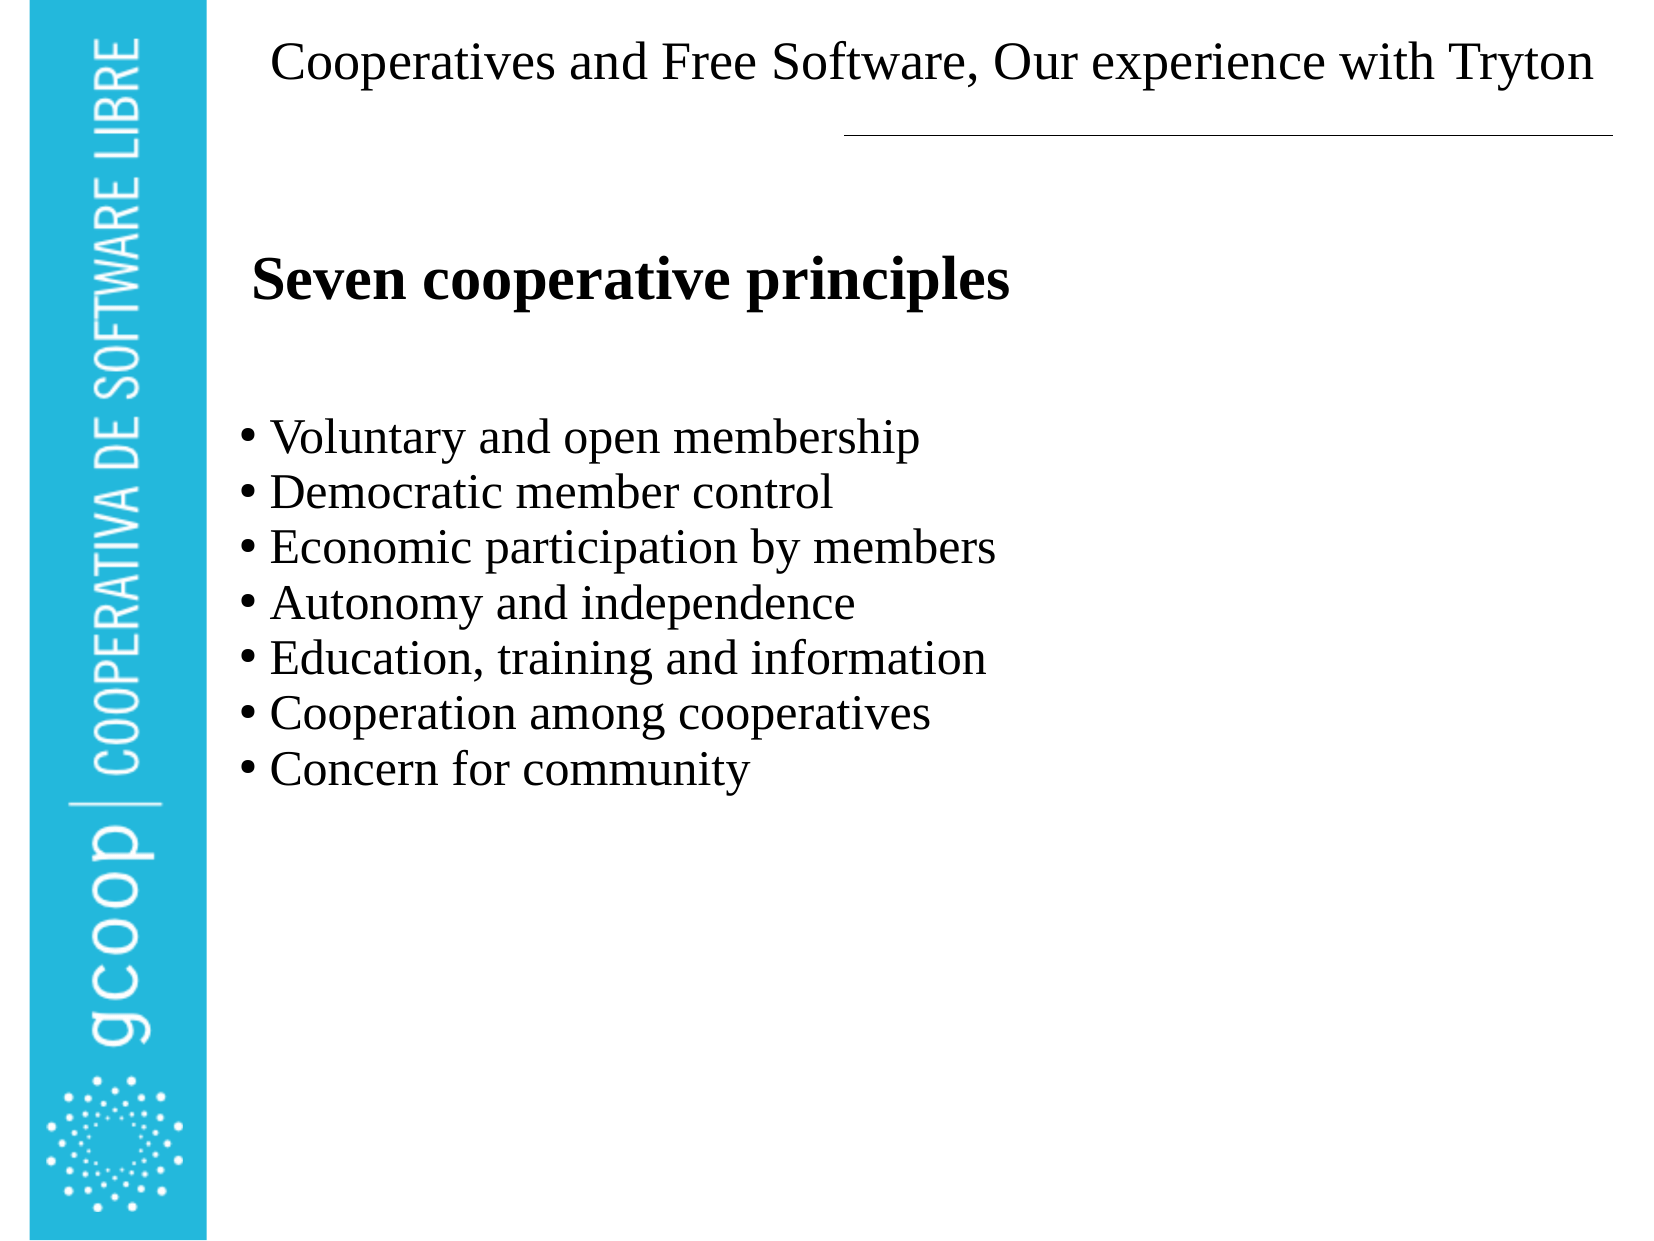

Cooperatives and Free Software, Our experience with Tryton
Seven cooperative principles
 Voluntary and open membership
 Democratic member control
 Economic participation by members
 Autonomy and independence
 Education, training and information
 Cooperation among cooperatives
 Concern for community